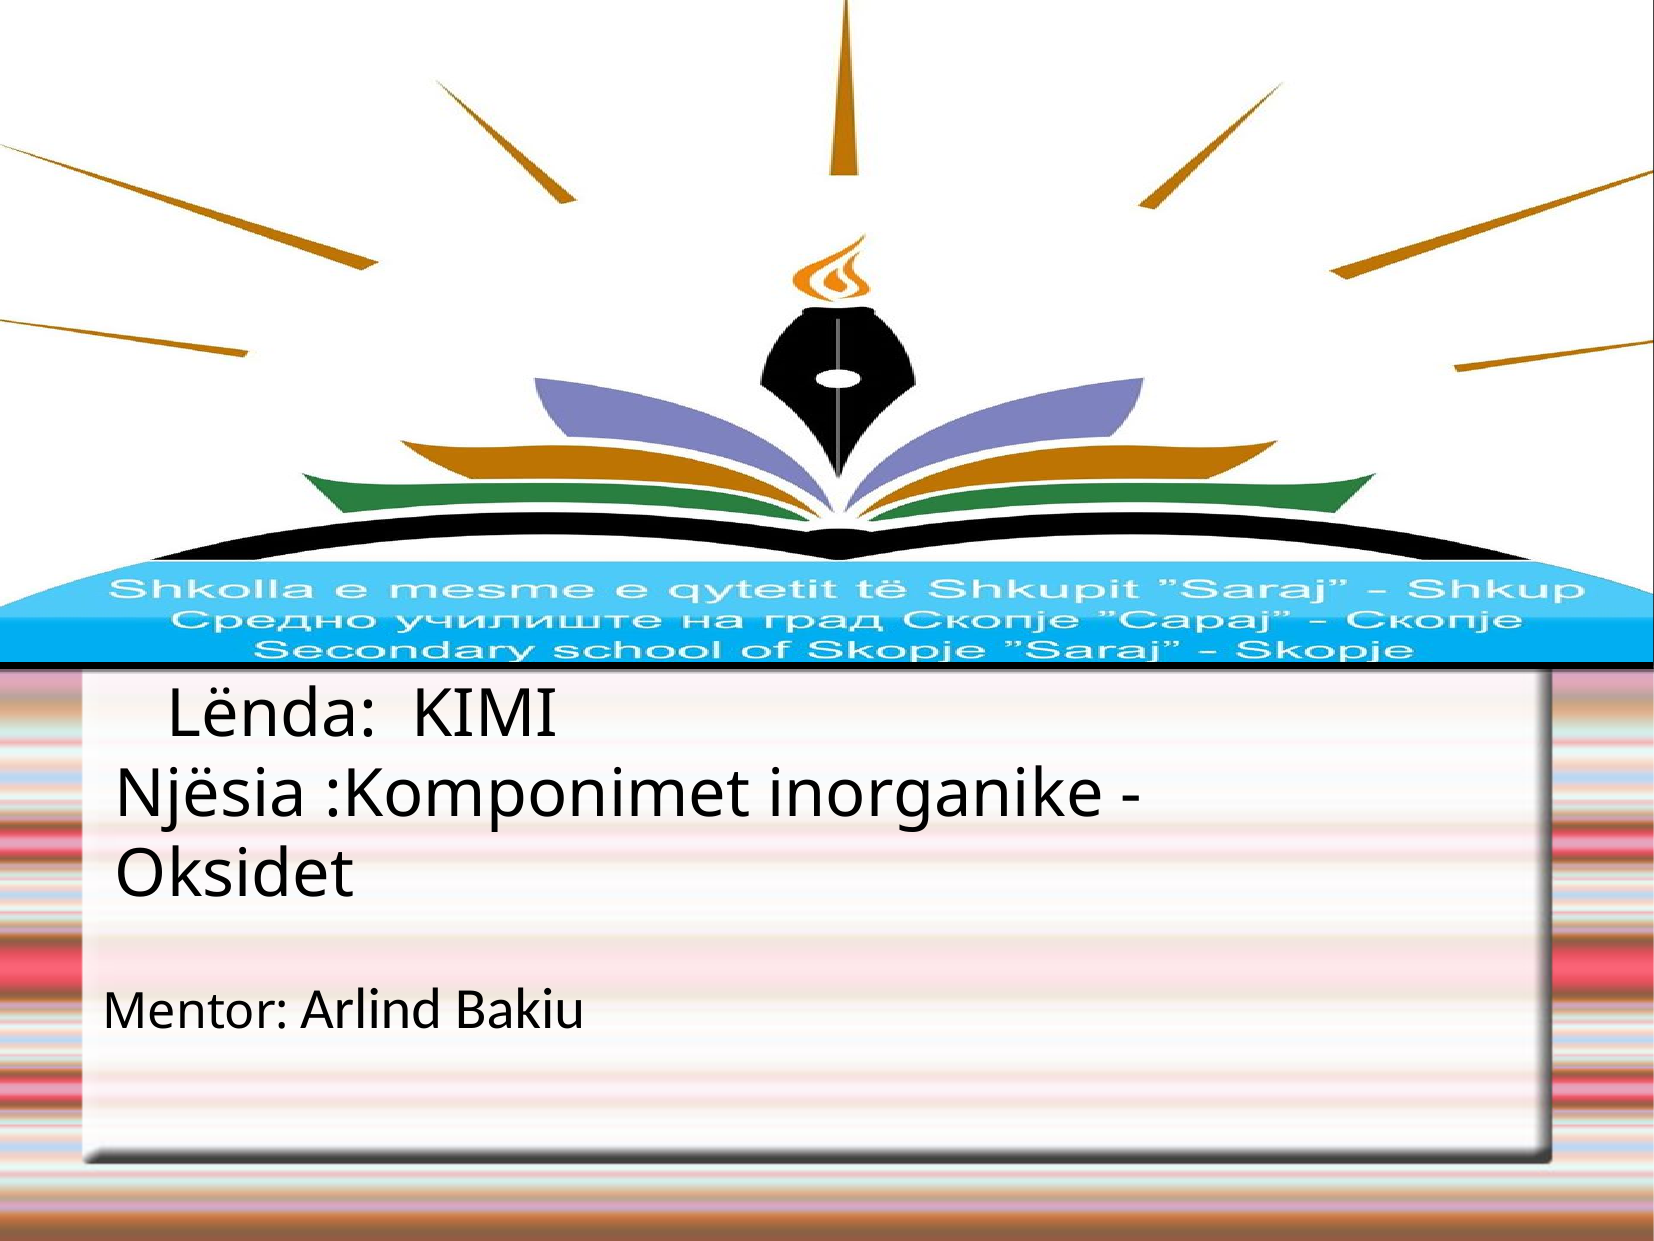

Lënda: KIMI
Njësia :Komponimet inorganike - Oksidet
Mentor: Arlind Bakiu